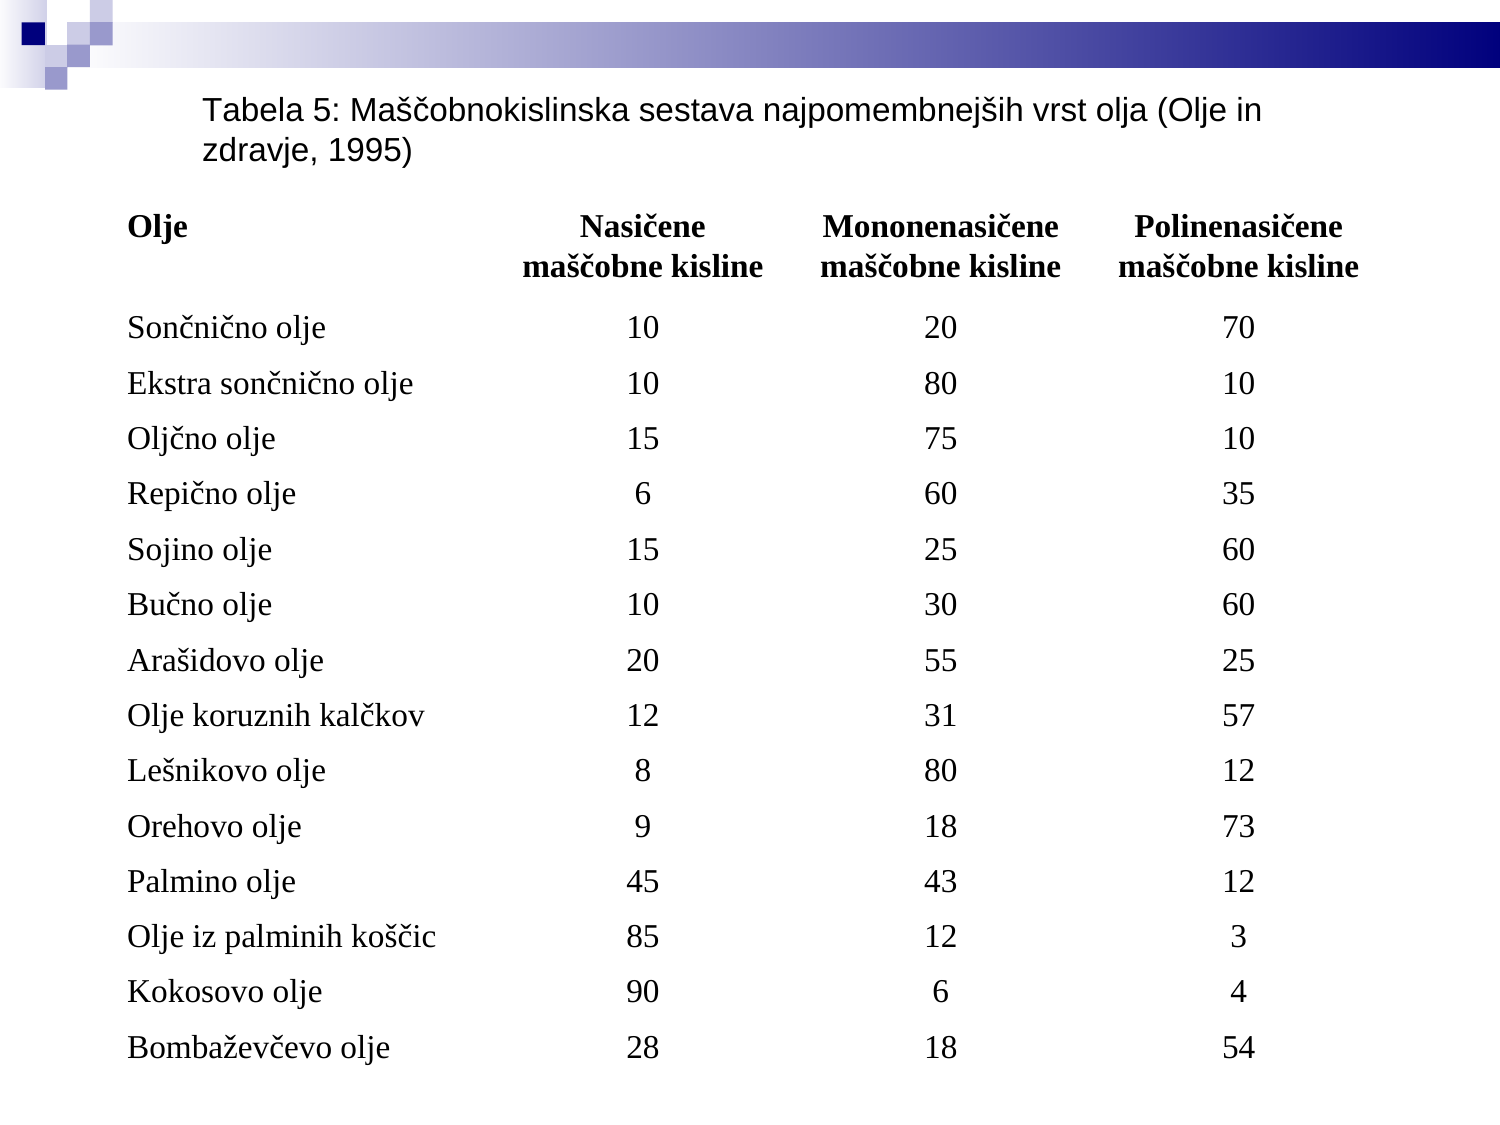

Tabela 5: Maščobnokislinska sestava najpomembnejših vrst olja (Olje in
zdravje, 1995)
| Olje | Nasičene maščobne kisline | Mononenasičene maščobne kisline | Polinenasičene maščobne kisline |
| --- | --- | --- | --- |
| Sončnično olje | 10 | 20 | 70 |
| Ekstra sončnično olje | 10 | 80 | 10 |
| Oljčno olje | 15 | 75 | 10 |
| Repično olje | 6 | 60 | 35 |
| Sojino olje | 15 | 25 | 60 |
| Bučno olje | 10 | 30 | 60 |
| Arašidovo olje | 20 | 55 | 25 |
| Olje koruznih kalčkov | 12 | 31 | 57 |
| Lešnikovo olje | 8 | 80 | 12 |
| Orehovo olje | 9 | 18 | 73 |
| Palmino olje | 45 | 43 | 12 |
| Olje iz palminih koščic | 85 | 12 | 3 |
| Kokosovo olje | 90 | 6 | 4 |
| Bombaževčevo olje | 28 | 18 | 54 |